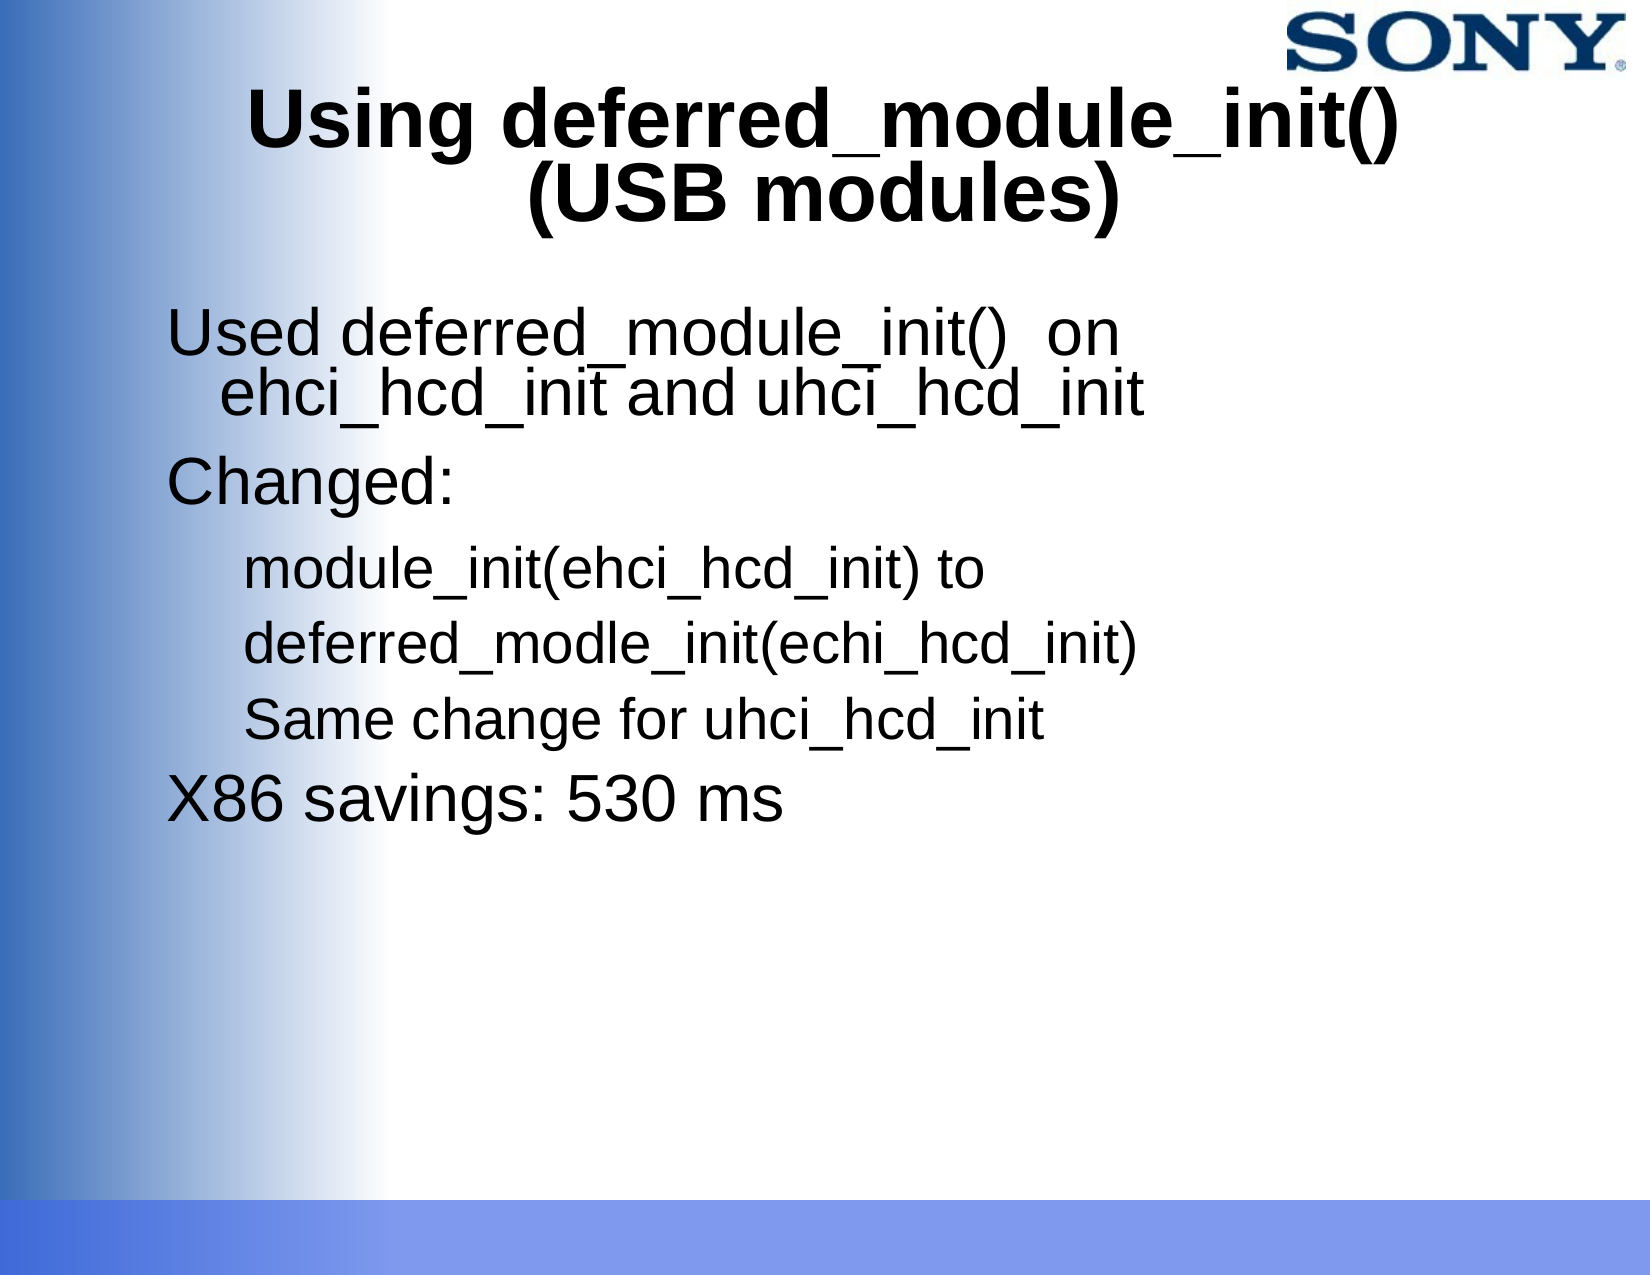

# Using deferred_module_init() (USB modules)
Used deferred_module_init() on ehci_hcd_init and uhci_hcd_init
Changed:
module_init(ehci_hcd_init) to
deferred_modle_init(echi_hcd_init)
Same change for uhci_hcd_init
X86 savings: 530 ms